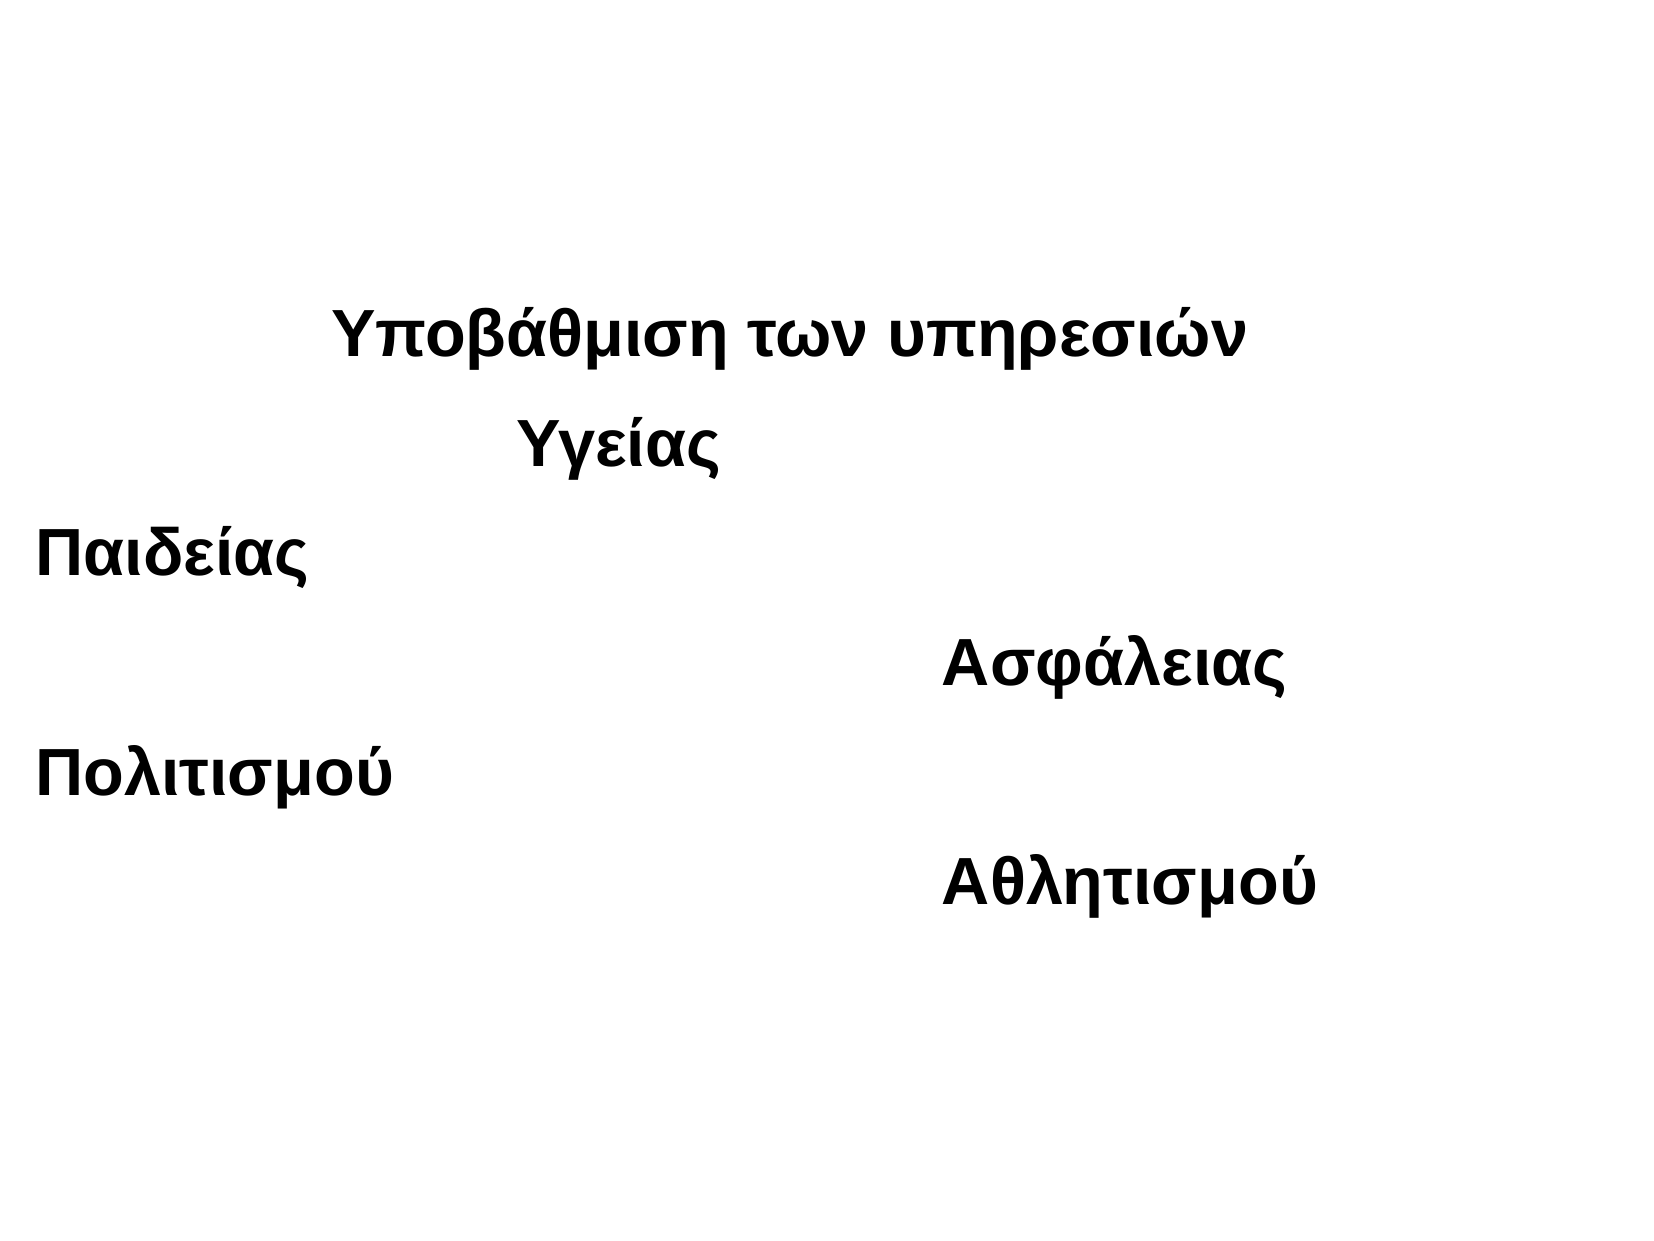

# Υποβάθμιση των υπηρεσιών
 Υγείας
Παιδείας
 Ασφάλειας
Πολιτισμού
 Αθλητισμού